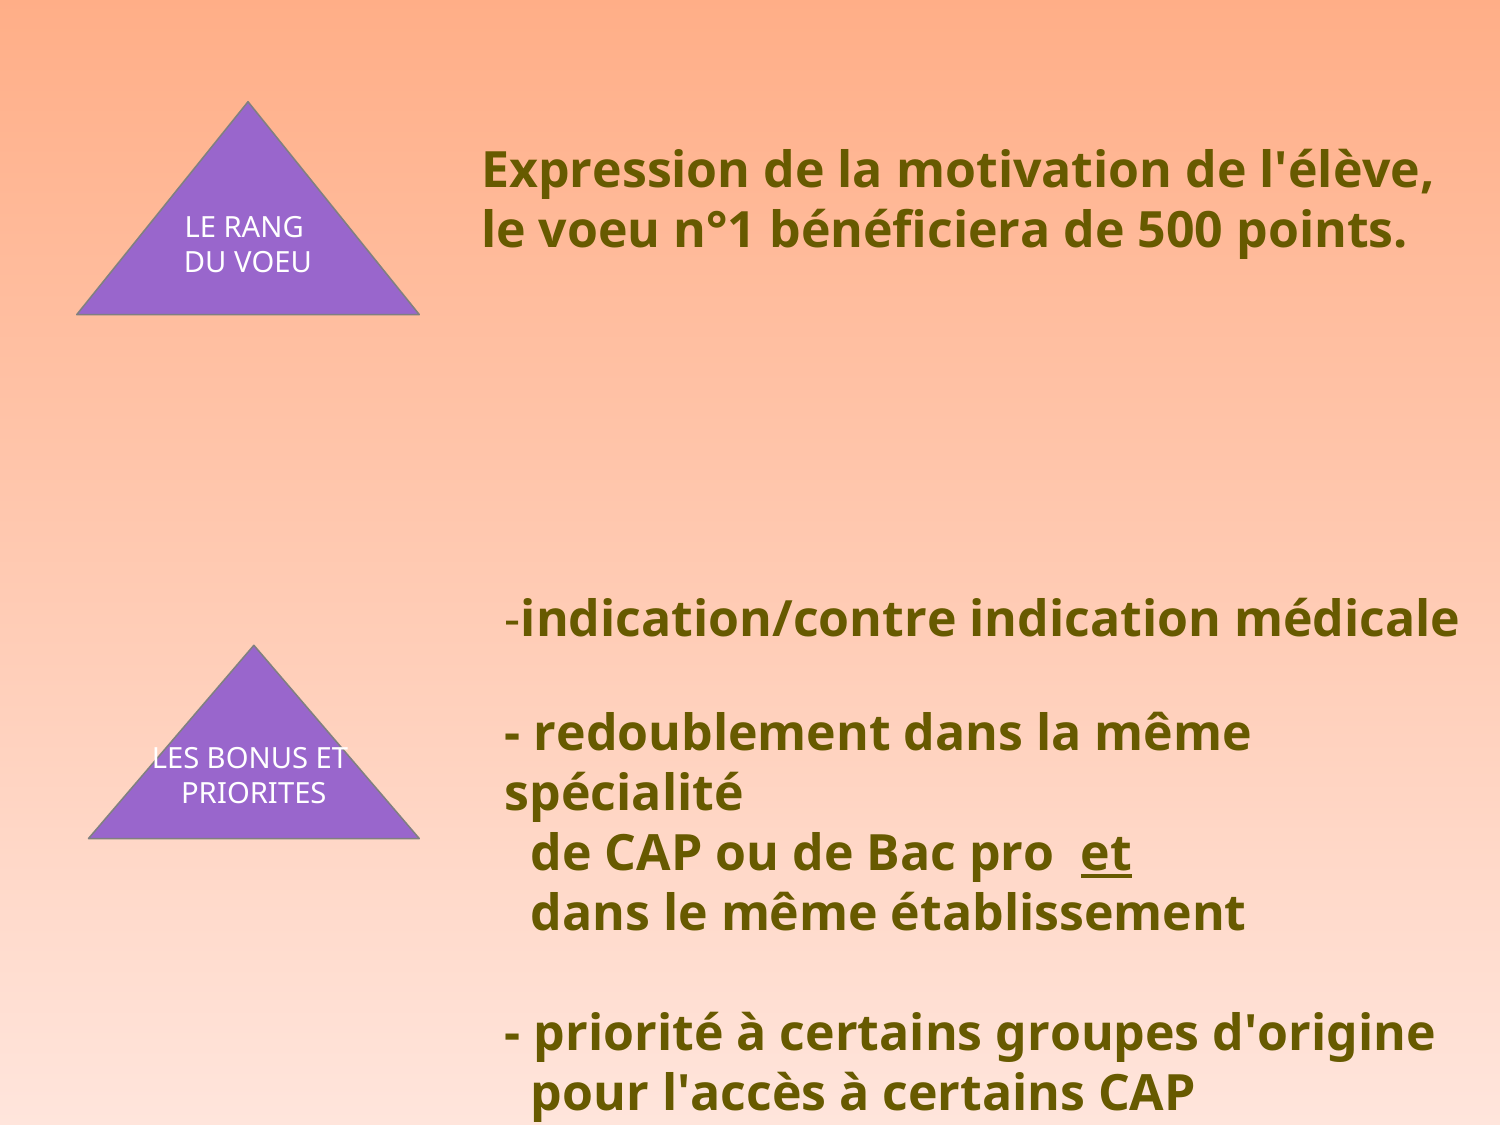

LE RANG
DU VOEU
Expression de la motivation de l'élève,
le voeu n°1 bénéficiera de 500 points.
indication/contre indication médicale
- redoublement dans la même spécialité
 de CAP ou de Bac pro et
 dans le même établissement
- priorité à certains groupes d'origine
 pour l'accès à certains CAP
LES BONUS ET
PRIORITES